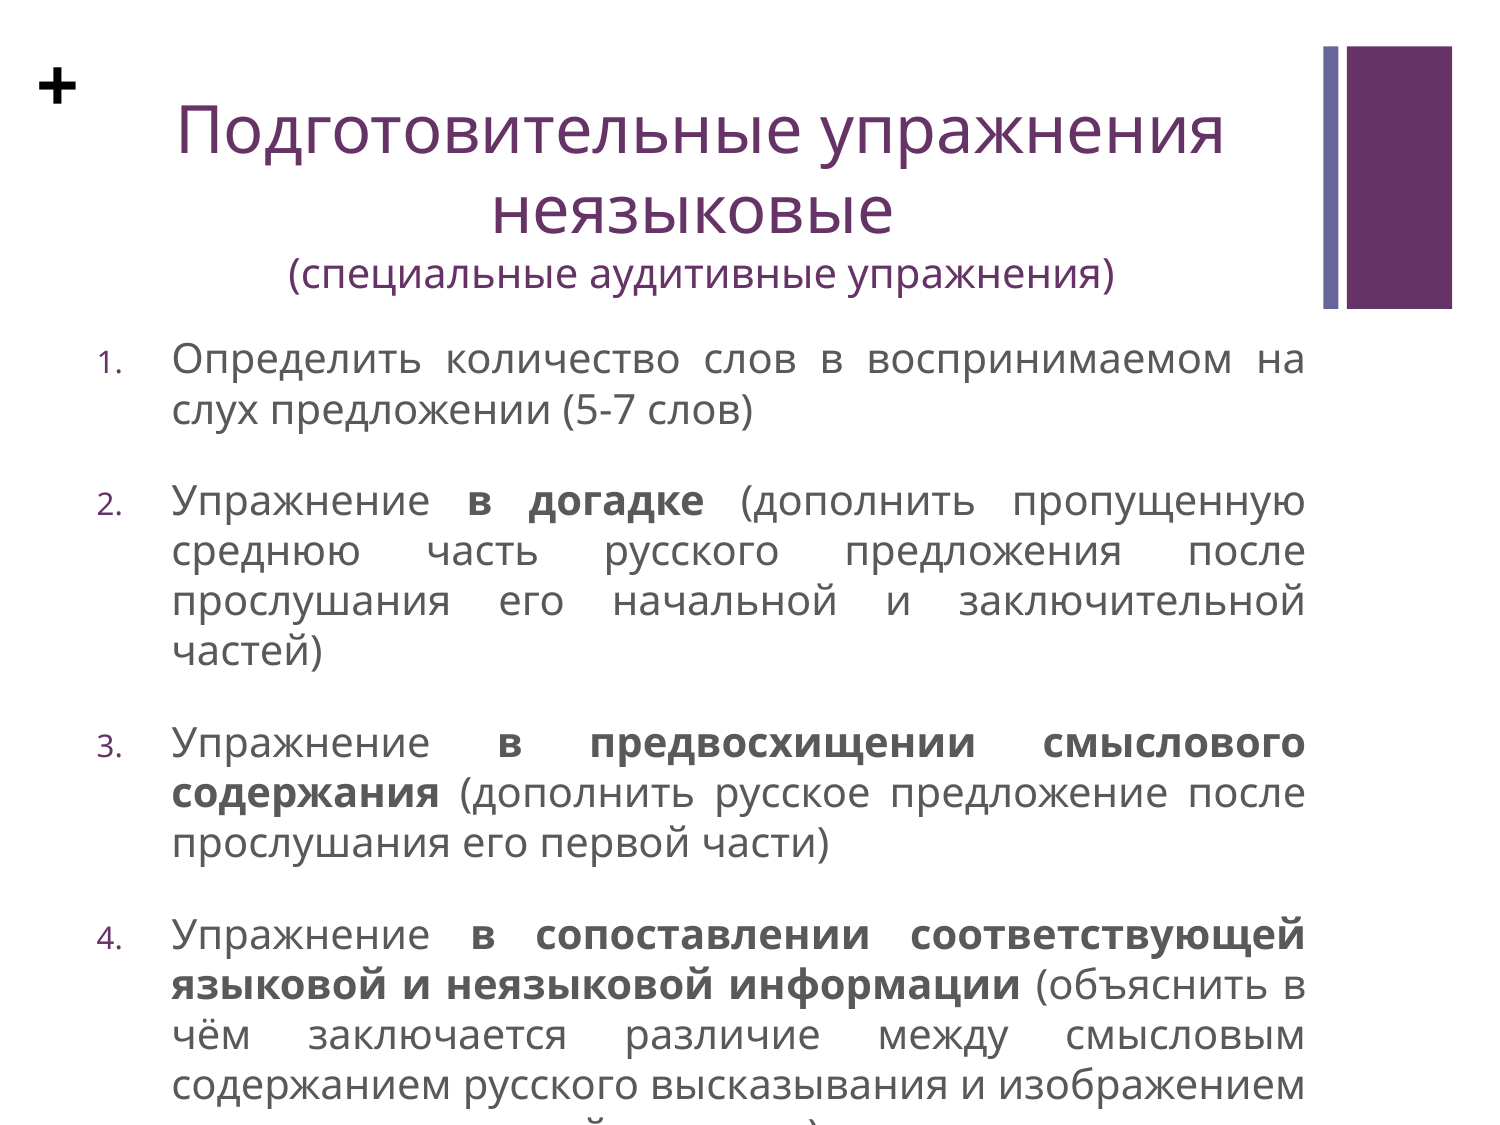

# Подготовительные упражнения неязыковые (специальные аудитивные упражнения)
Определить количество слов в воспринимаемом на слух предложении (5-7 слов)
Упражнение в догадке (дополнить пропущенную среднюю часть русского предложения после прослушания его начальной и заключительной частей)
Упражнение в предвосхищении смыслового содержания (дополнить русское предложение после прослушания его первой части)
Упражнение в сопоставлении соответствующей языковой и неязыковой информации (объяснить в чём заключается различие между смысловым содержанием русского высказывания и изображением на демонстрируемой картинке)